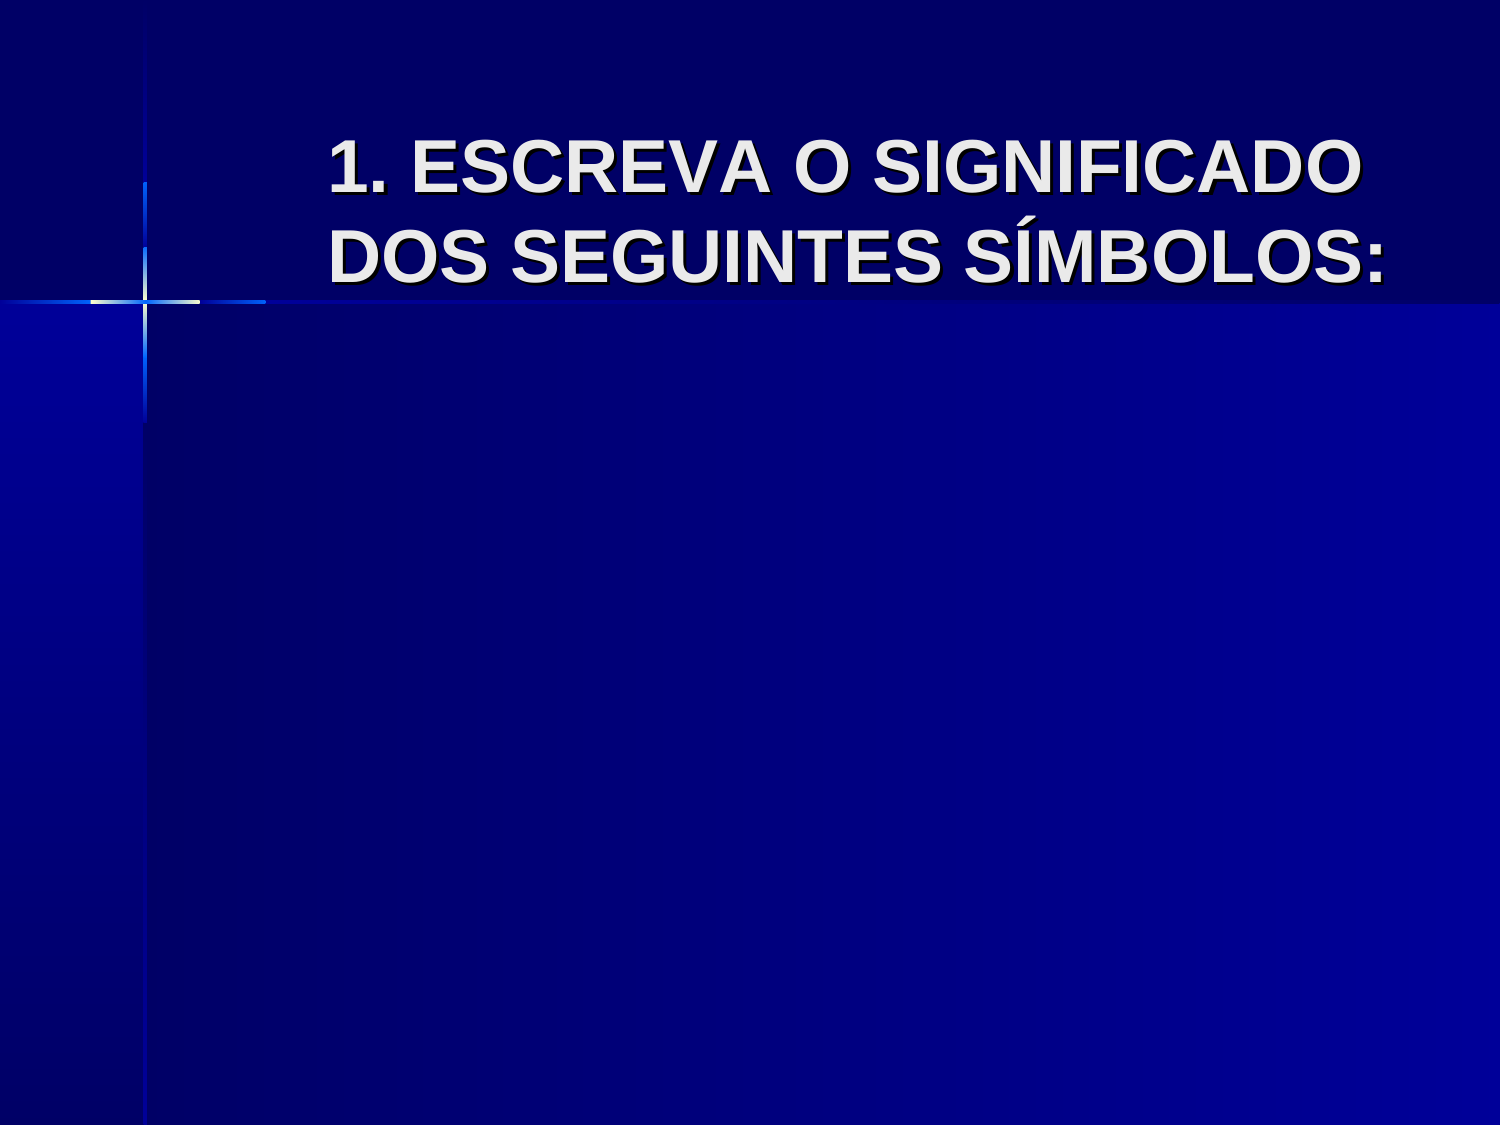

# 1. ESCREVA O SIGNIFICADO DOS SEGUINTES SÍMBOLOS: